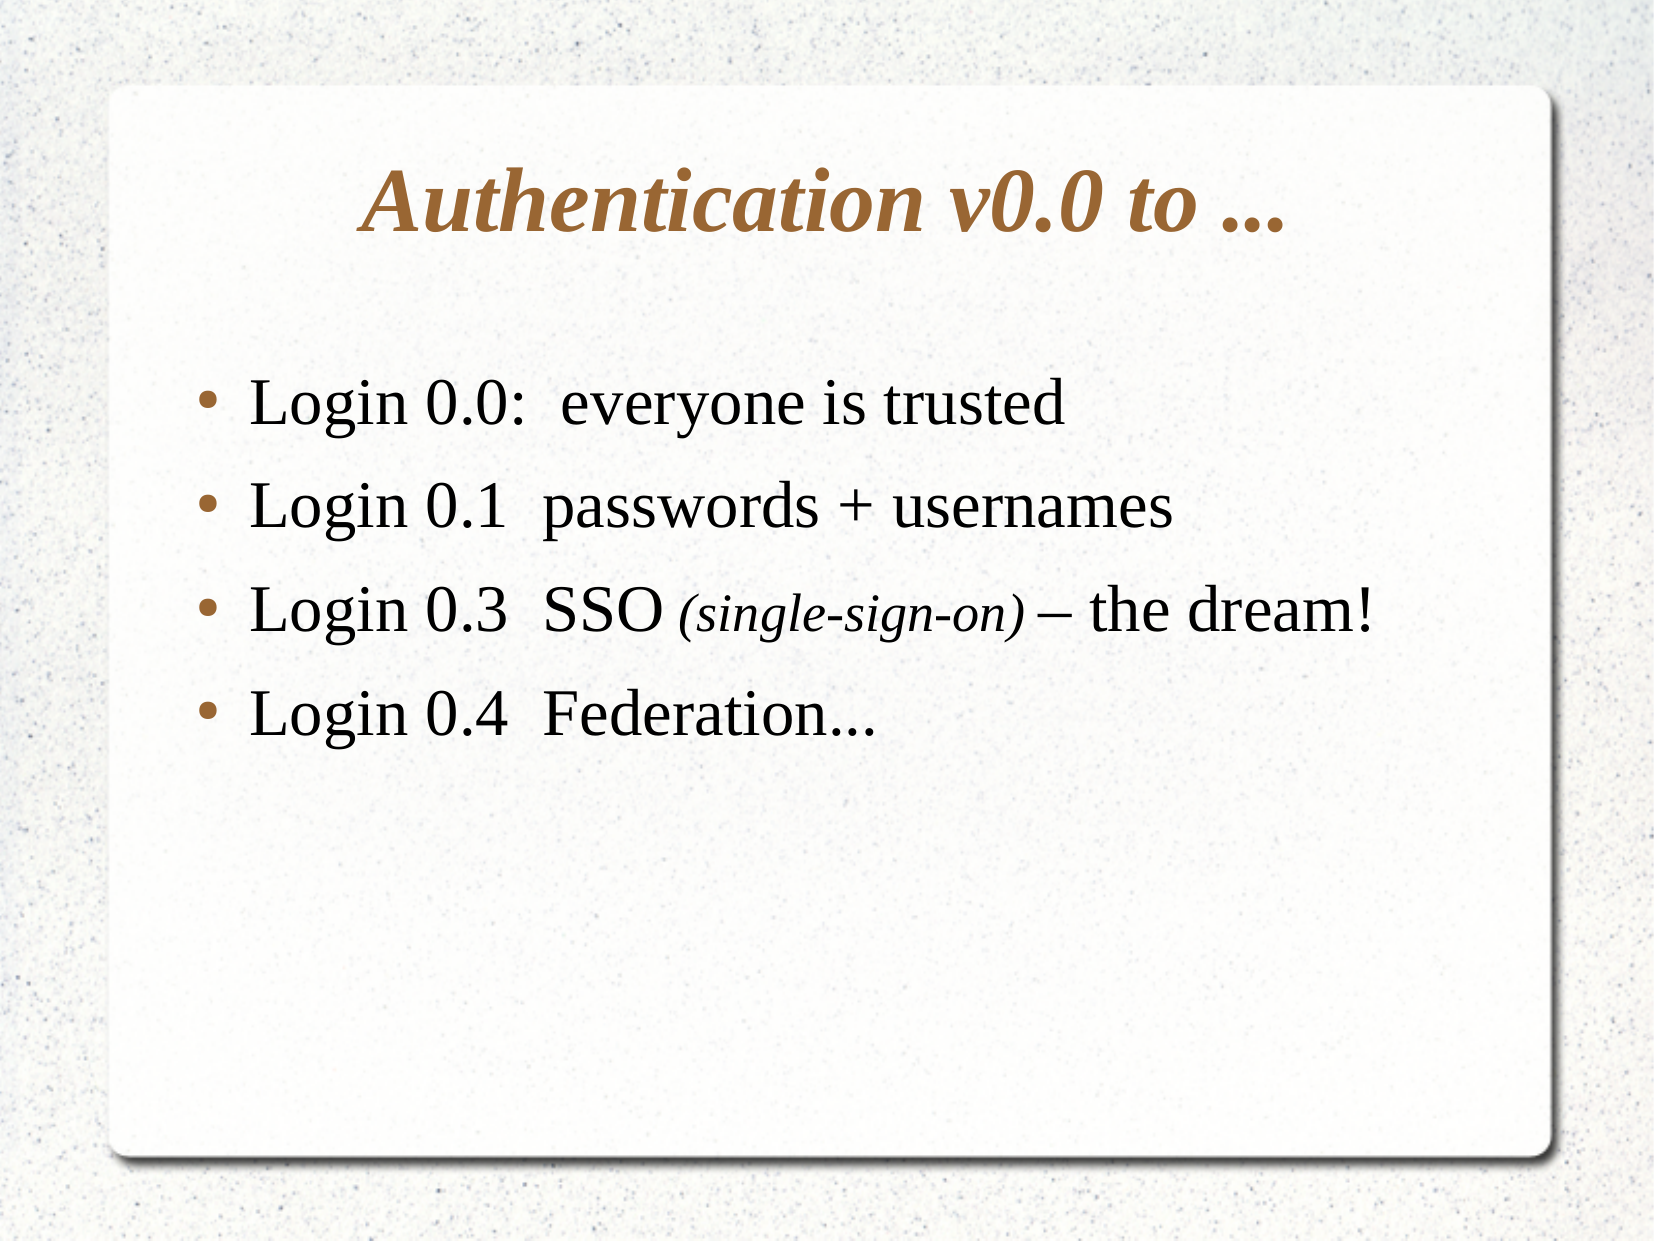

# Authentication v0.0 to ...
Login 0.0: everyone is trusted
Login 0.1 passwords + usernames
Login 0.3 SSO (single-sign-on) – the dream!
Login 0.4 Federation...